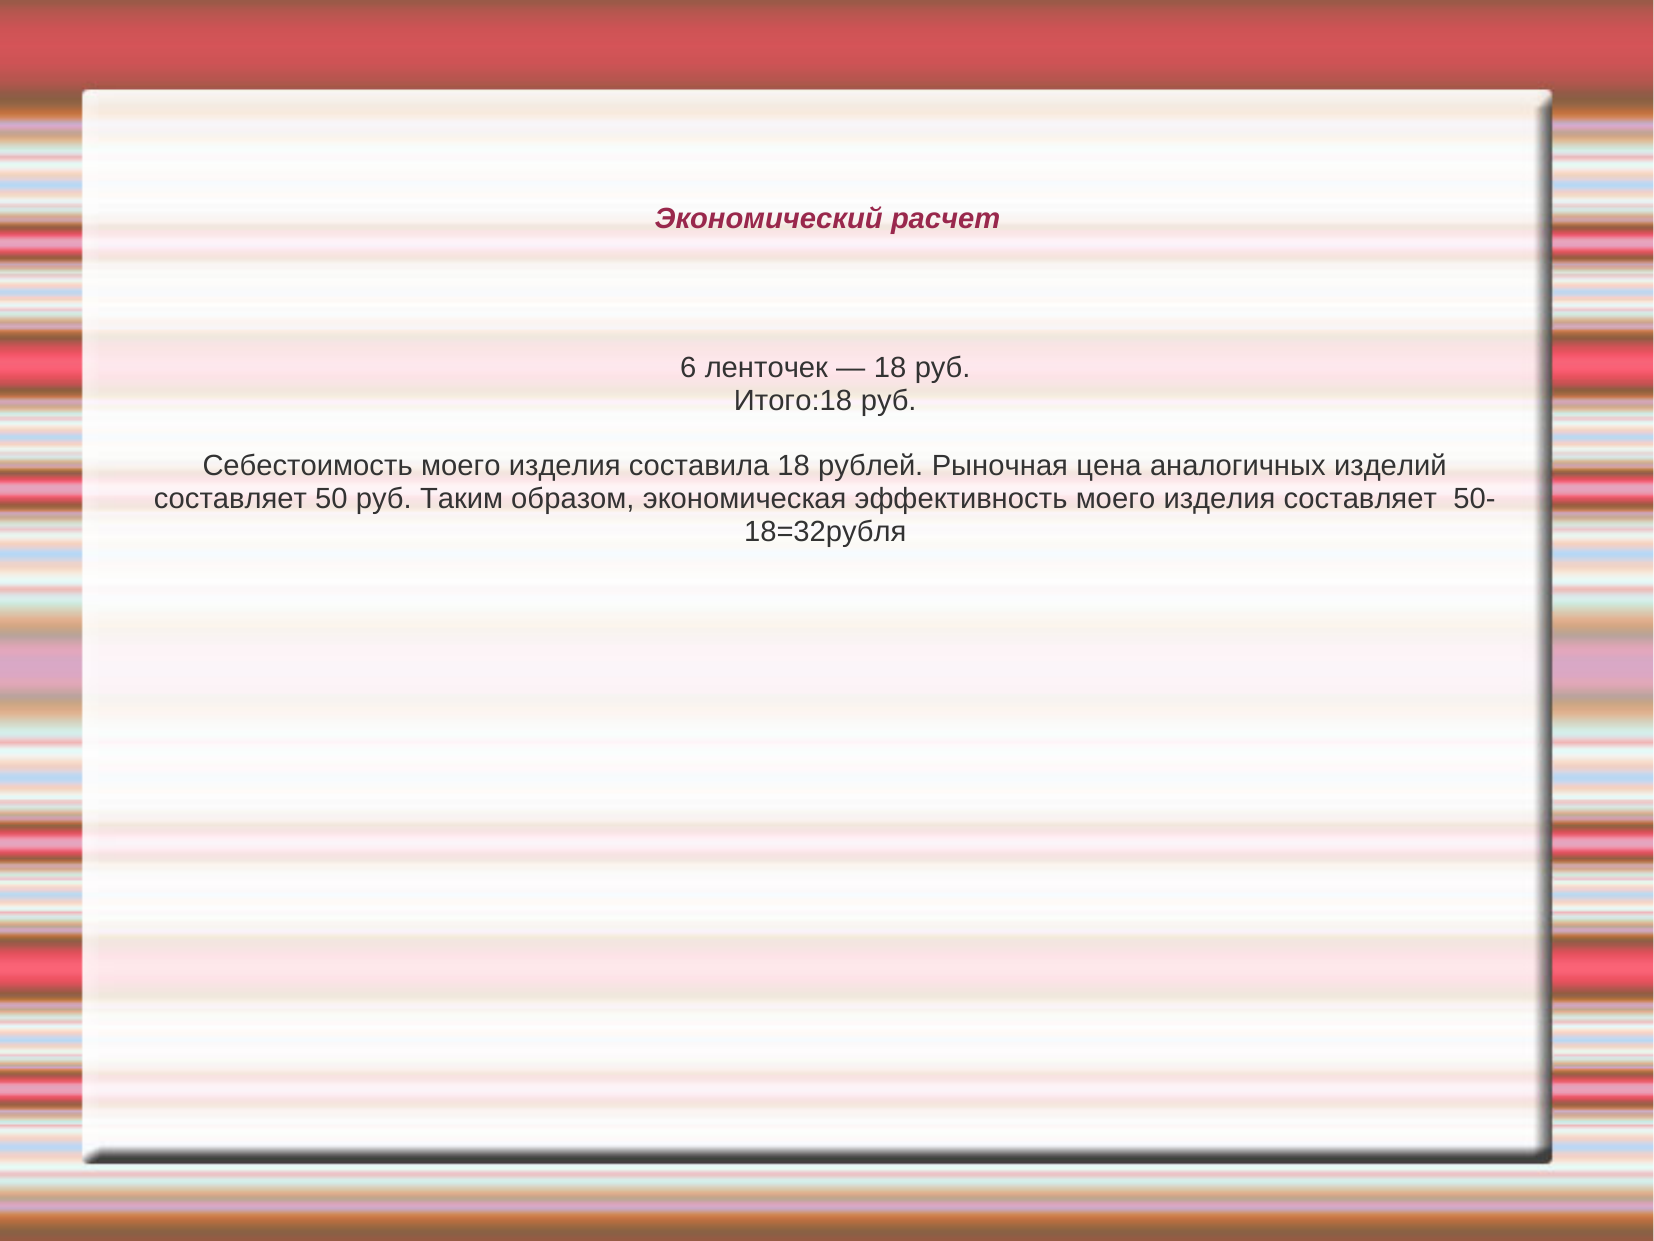

# Экономический расчет
6 ленточек — 18 руб.
Итого:18 руб.
Себестоимость моего изделия составила 18 рублей. Рыночная цена аналогичных изделий составляет 50 руб. Таким образом, экономическая эффективность моего изделия составляет 50-18=32рубля